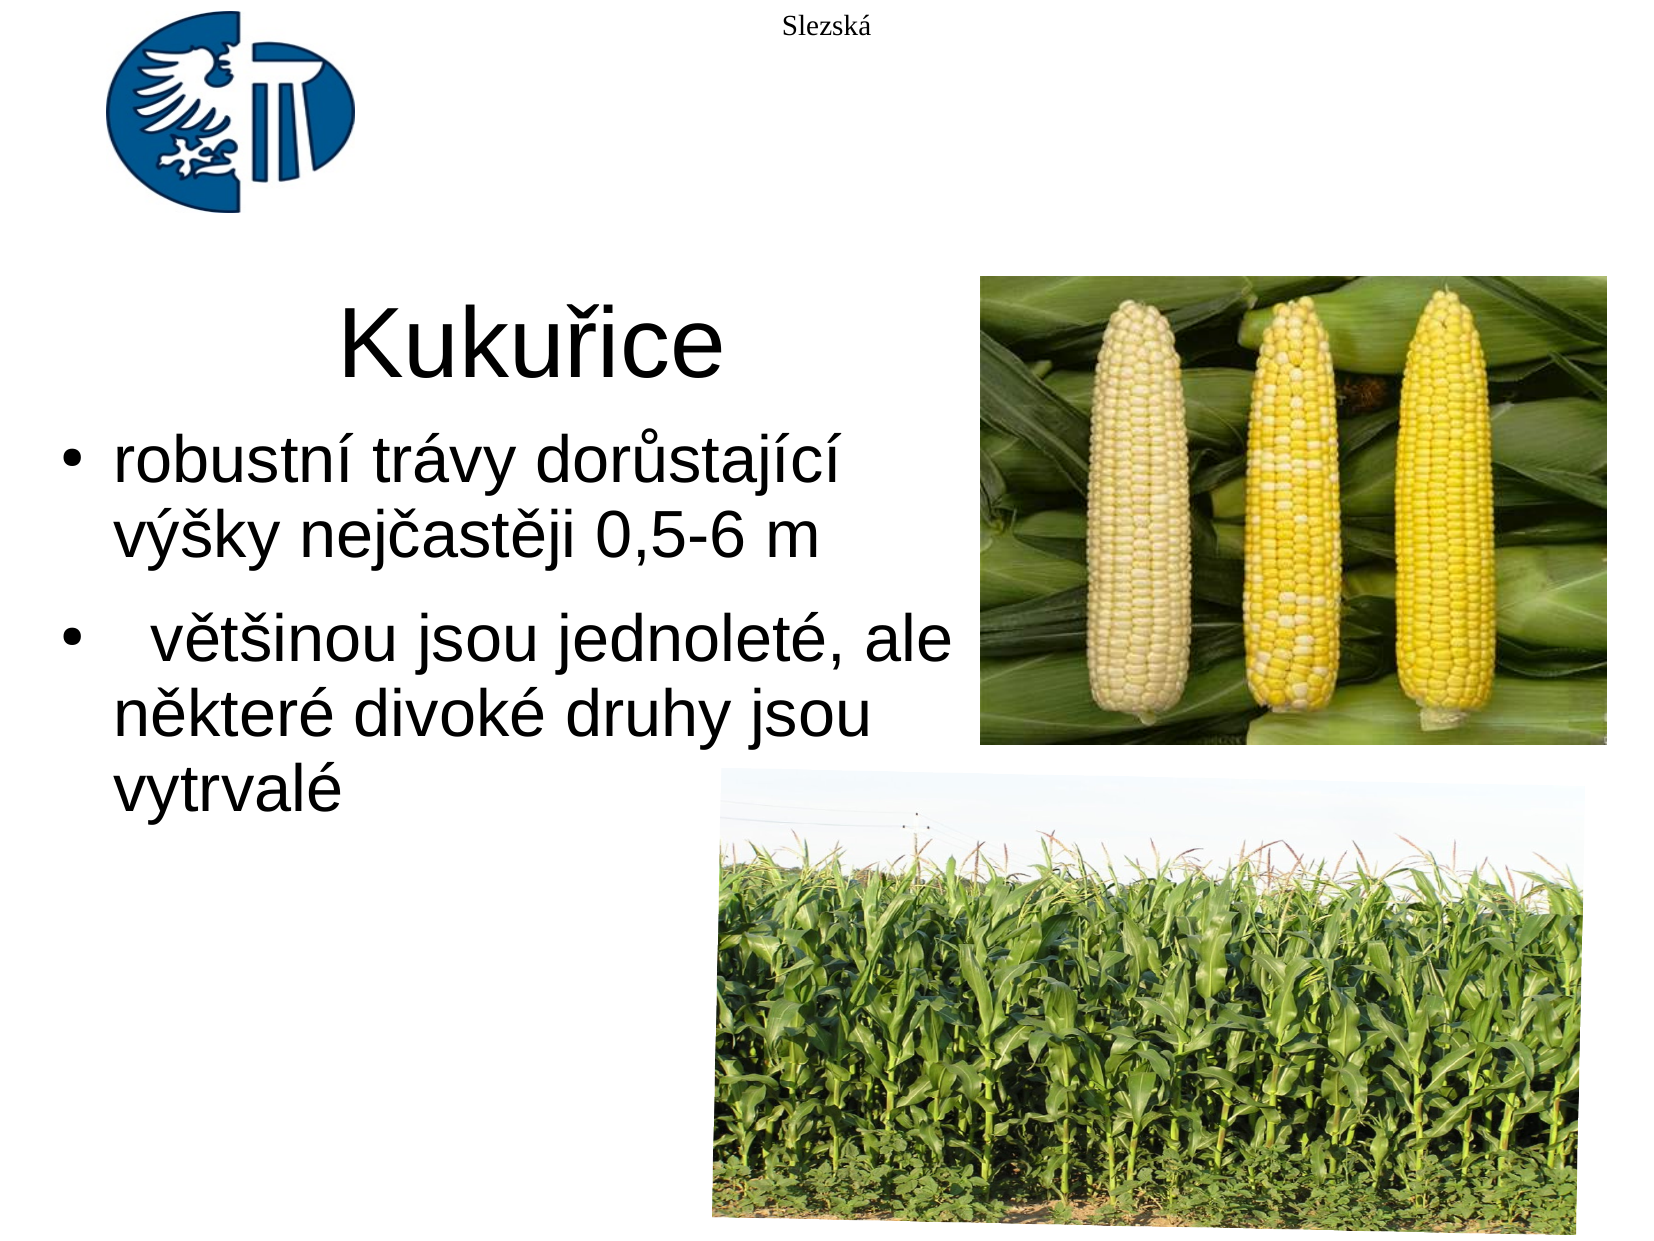

ahoj
# Kukuřice
robustní trávy dorůstající výšky nejčastěji 0,5-6 m
 většinou jsou jednoleté, ale některé divoké druhy jsou vytrvalé